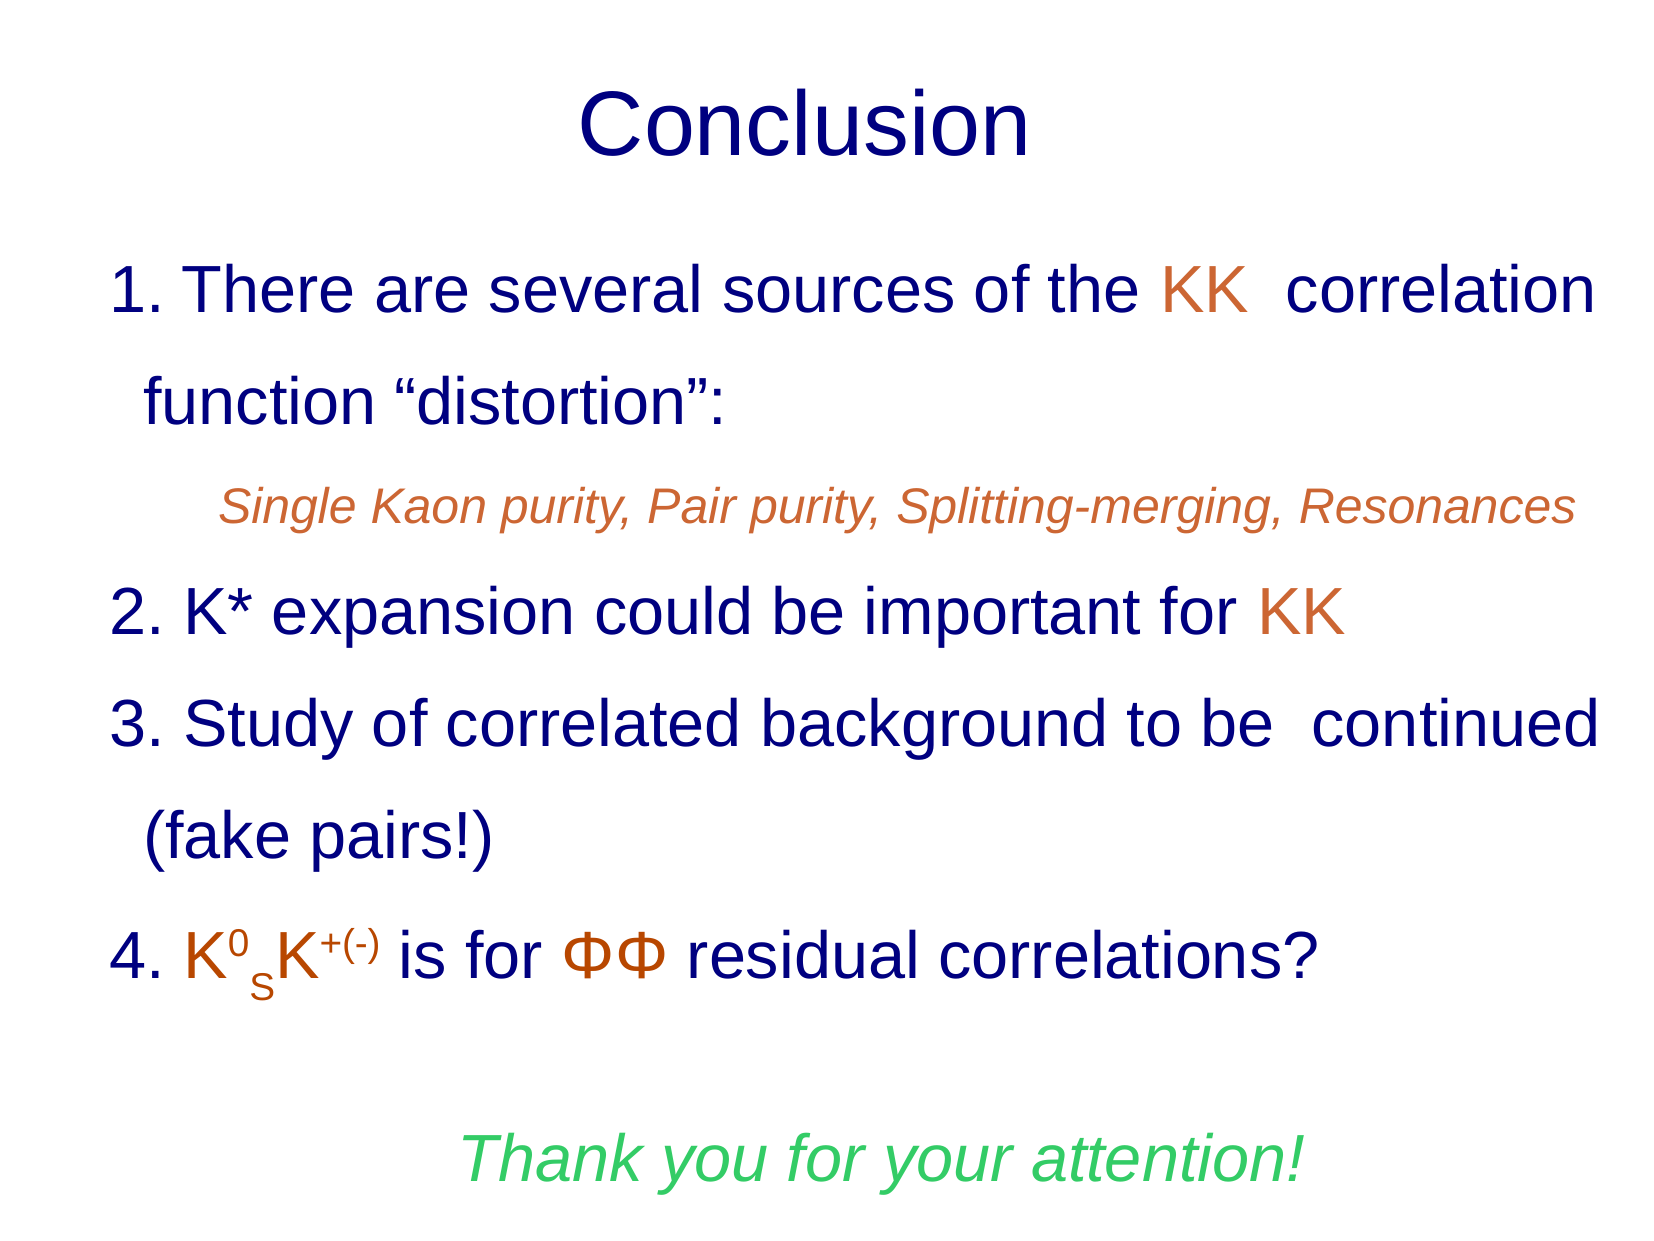

# Conclusion
1. There are several sources of the KK correlation function “distortion”:
	Single Kaon purity, Pair purity, Splitting-merging, Resonances
2. K* expansion could be important for KK
3. Study of correlated background to be continued (fake pairs!)
4. K0SK+(-) is for ΦΦ residual correlations?
Thank you for your attention!